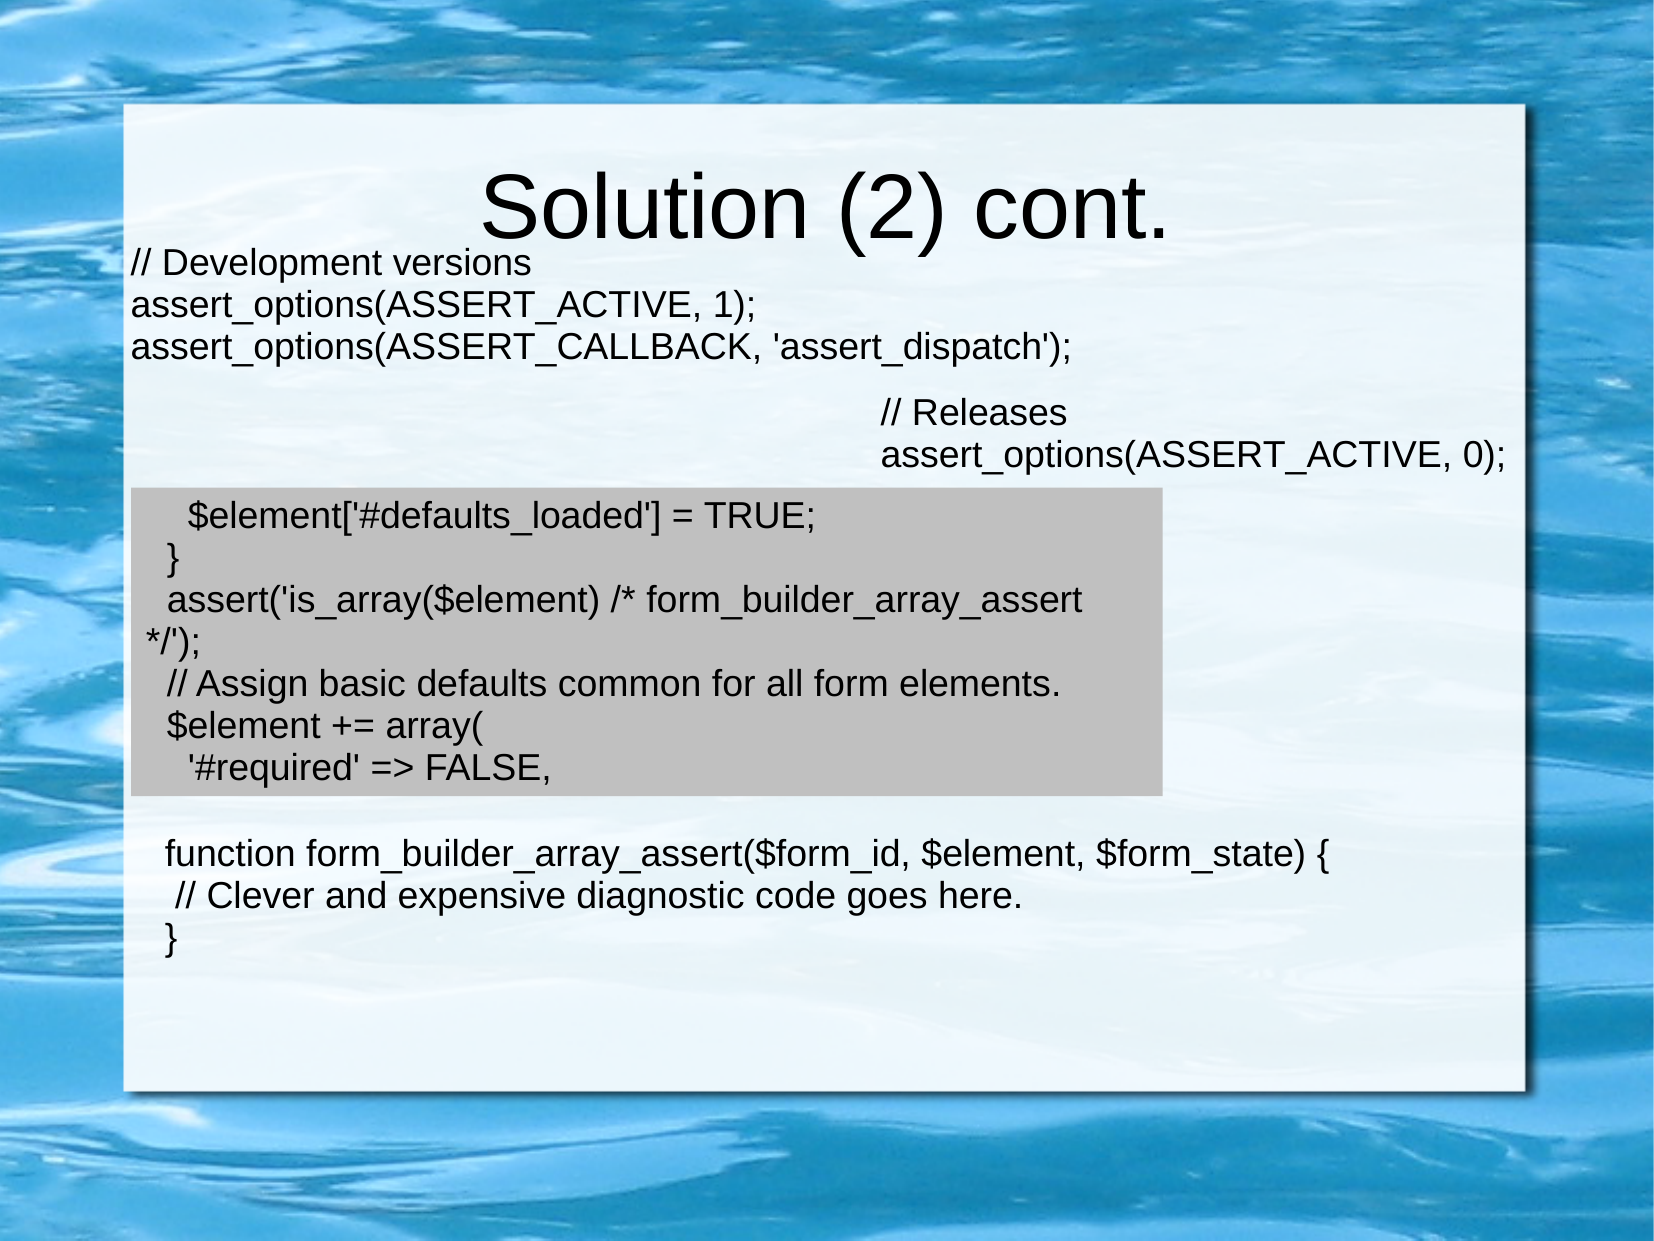

# Solution (2) cont.
// Development versions
assert_options(ASSERT_ACTIVE, 1);
assert_options(ASSERT_CALLBACK, 'assert_dispatch');
// Releases
assert_options(ASSERT_ACTIVE, 0);
 $element['#defaults_loaded'] = TRUE;
 }
 assert('is_array($element) /* form_builder_array_assert */');
 // Assign basic defaults common for all form elements.
 $element += array(
 '#required' => FALSE,
function form_builder_array_assert($form_id, $element, $form_state) {
 // Clever and expensive diagnostic code goes here.
}